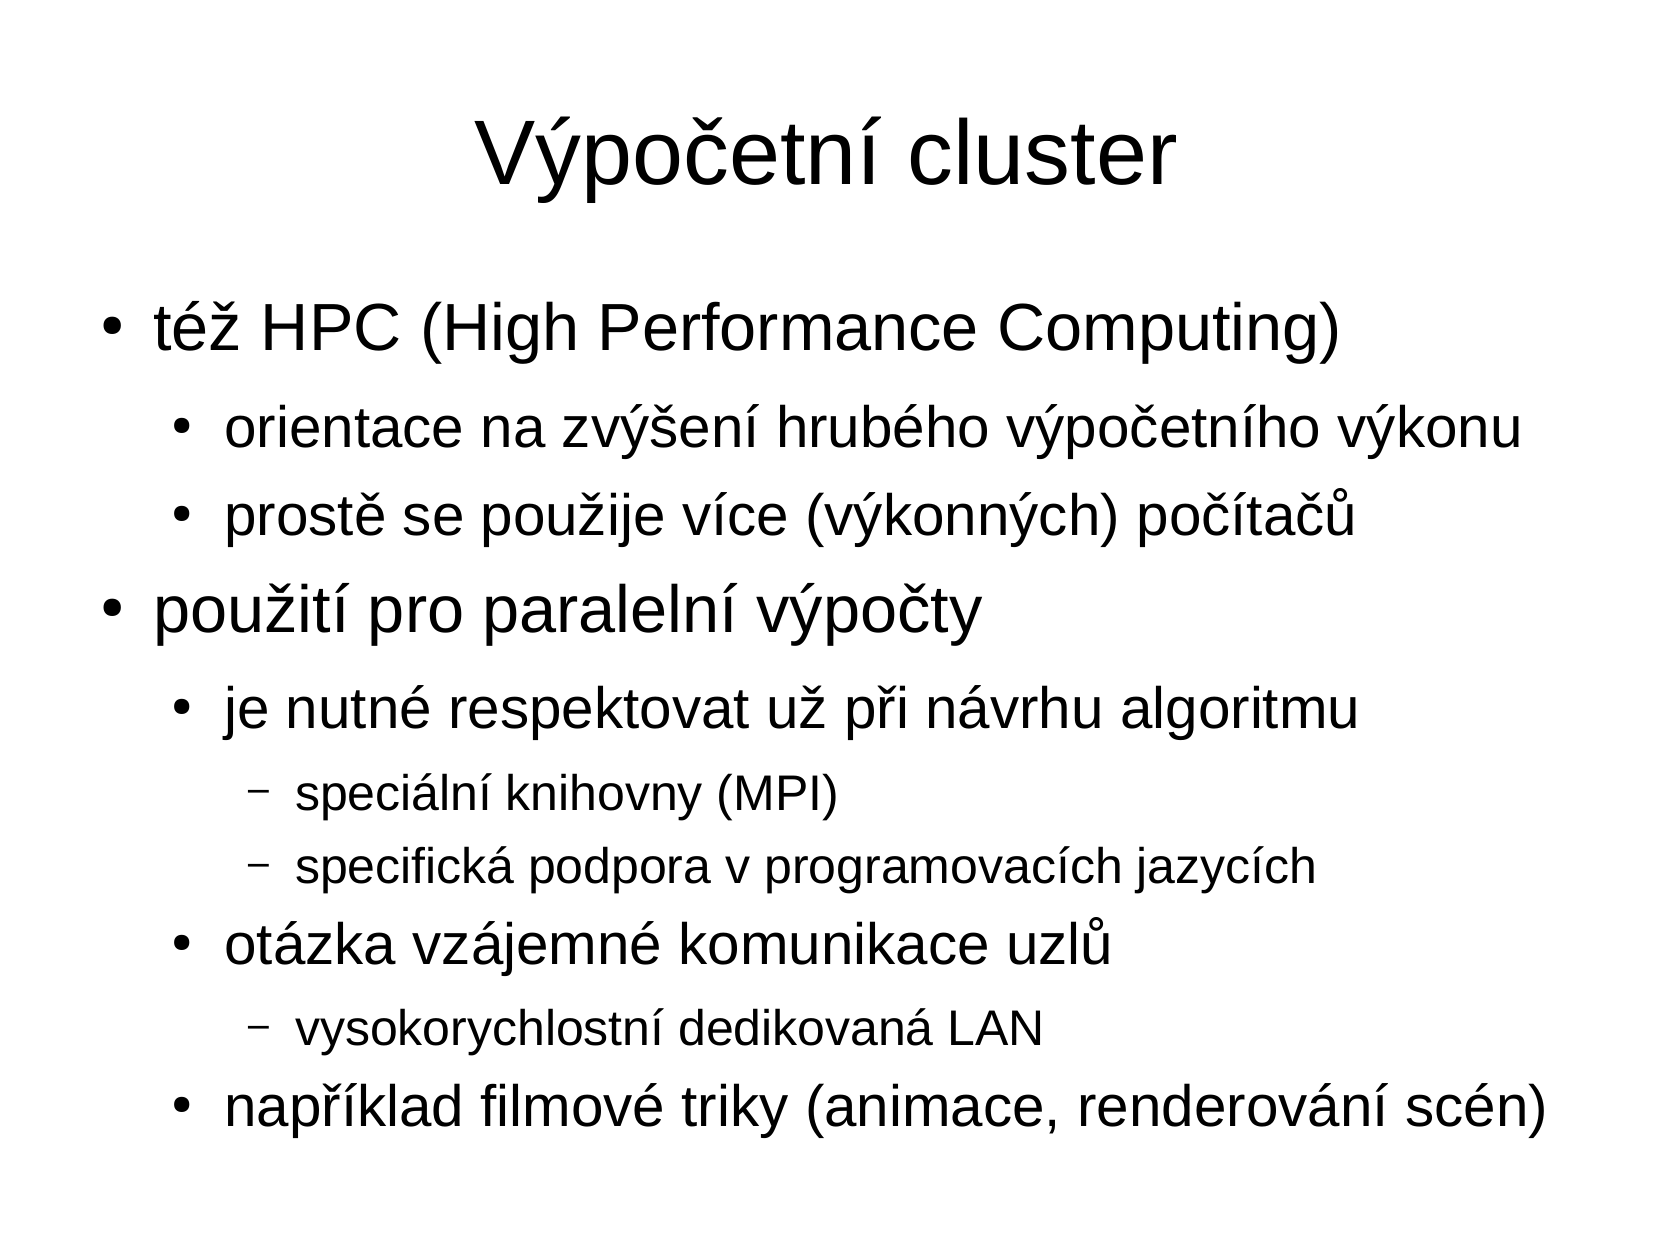

# Výpočetní cluster
též HPC (High Performance Computing)
orientace na zvýšení hrubého výpočetního výkonu
prostě se použije více (výkonných) počítačů
použití pro paralelní výpočty
je nutné respektovat už při návrhu algoritmu
speciální knihovny (MPI)
specifická podpora v programovacích jazycích
otázka vzájemné komunikace uzlů
vysokorychlostní dedikovaná LAN
například filmové triky (animace, renderování scén)